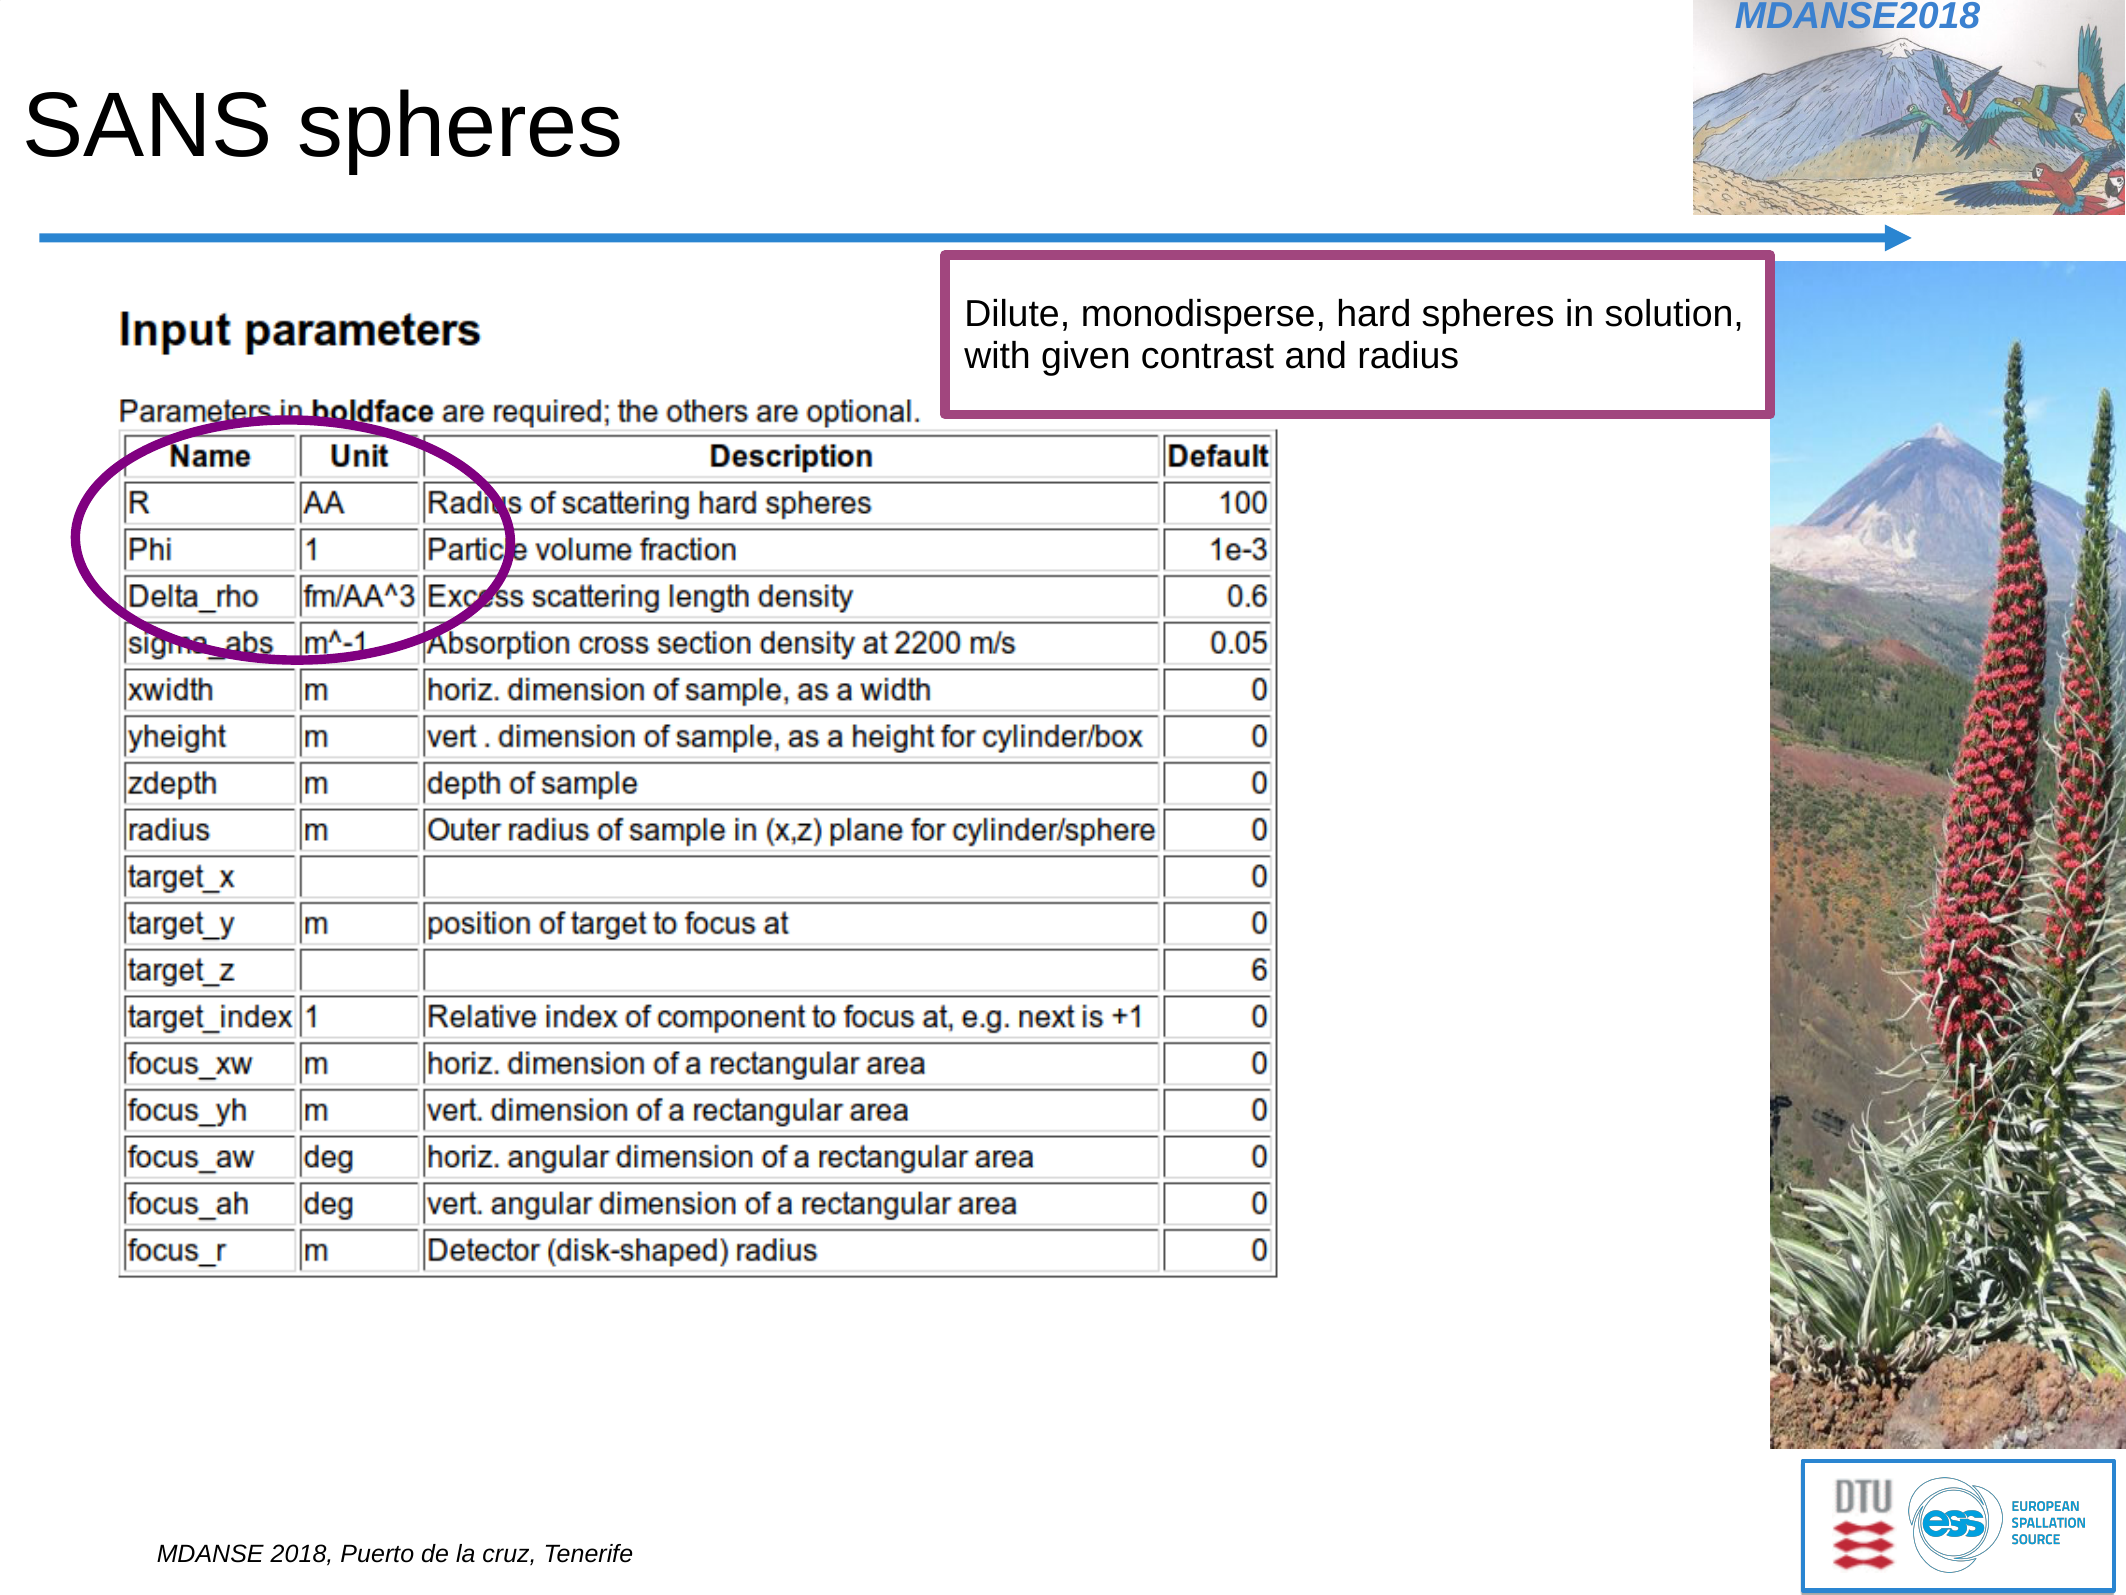

# SANS spheres
Dilute, monodisperse, hard spheres in solution, with given contrast and radius